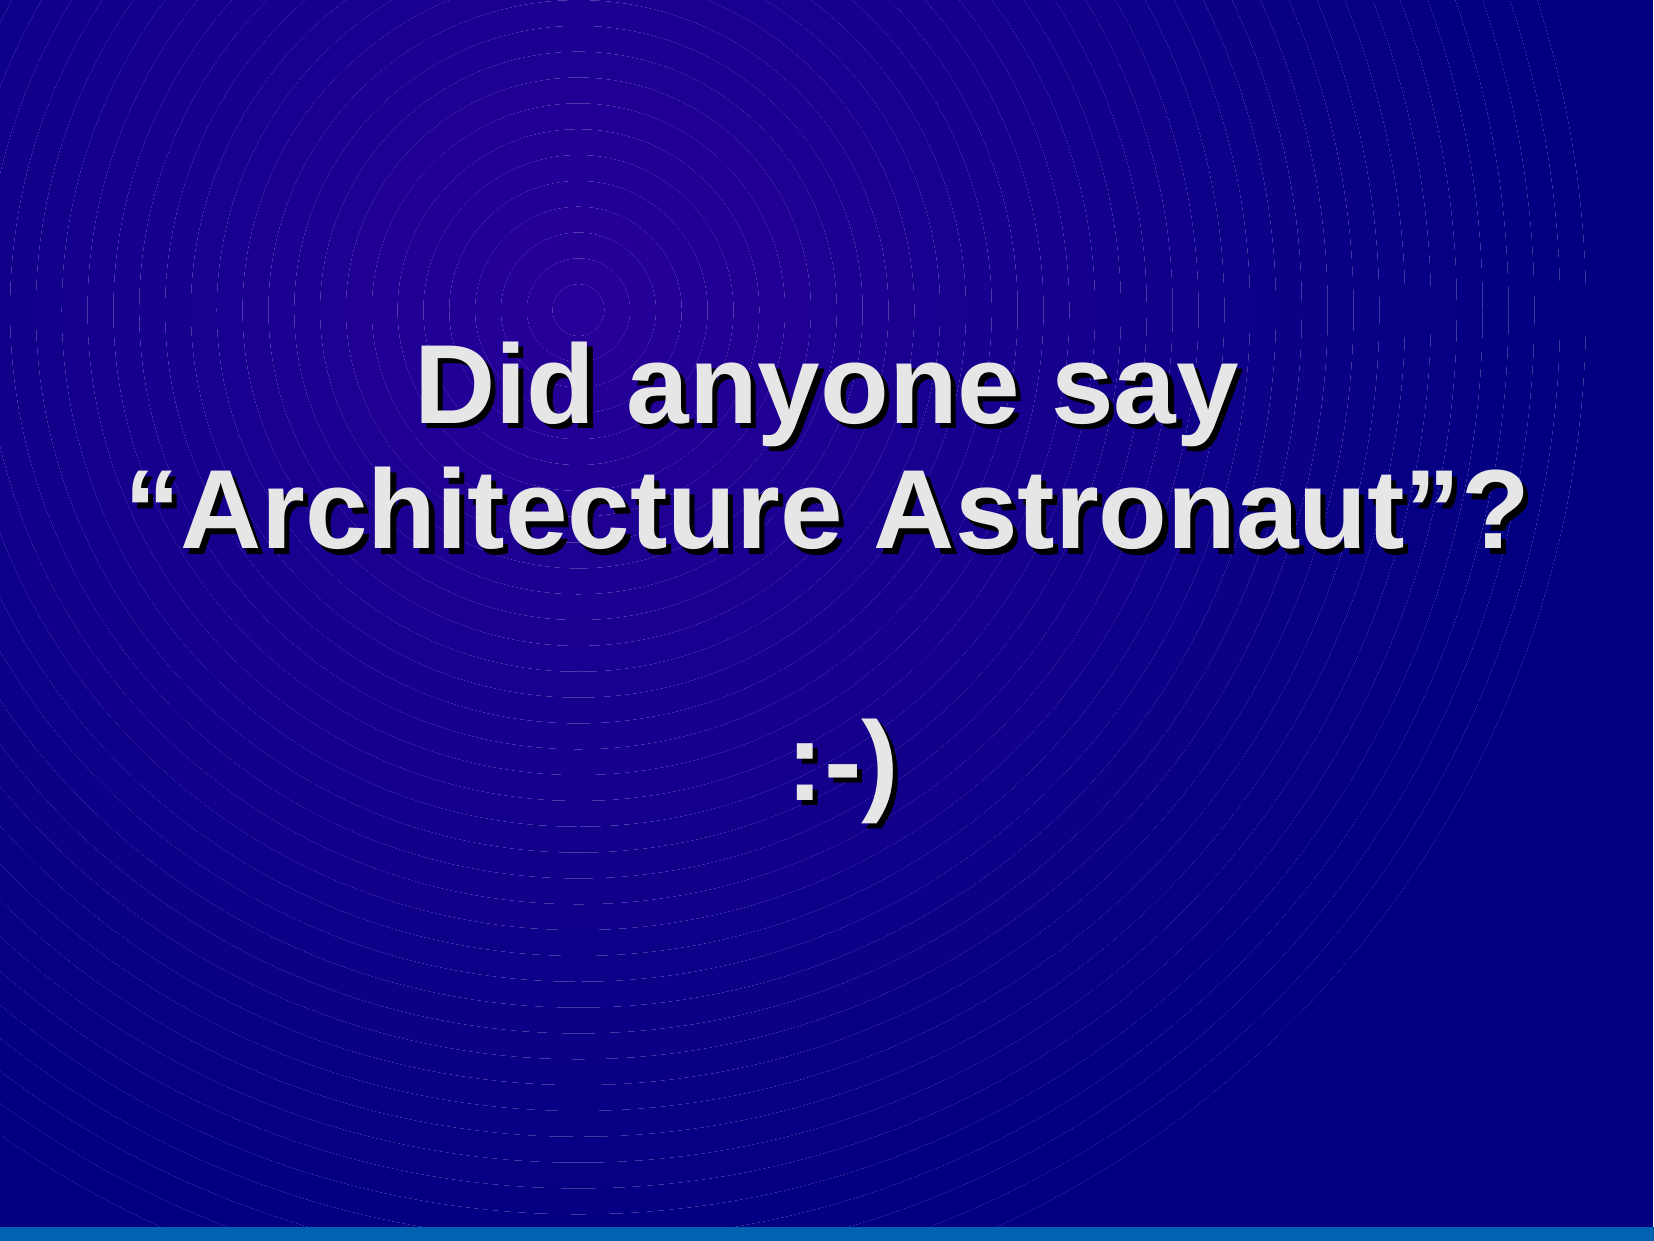

# Did anyone say “Architecture Astronaut”? :-)